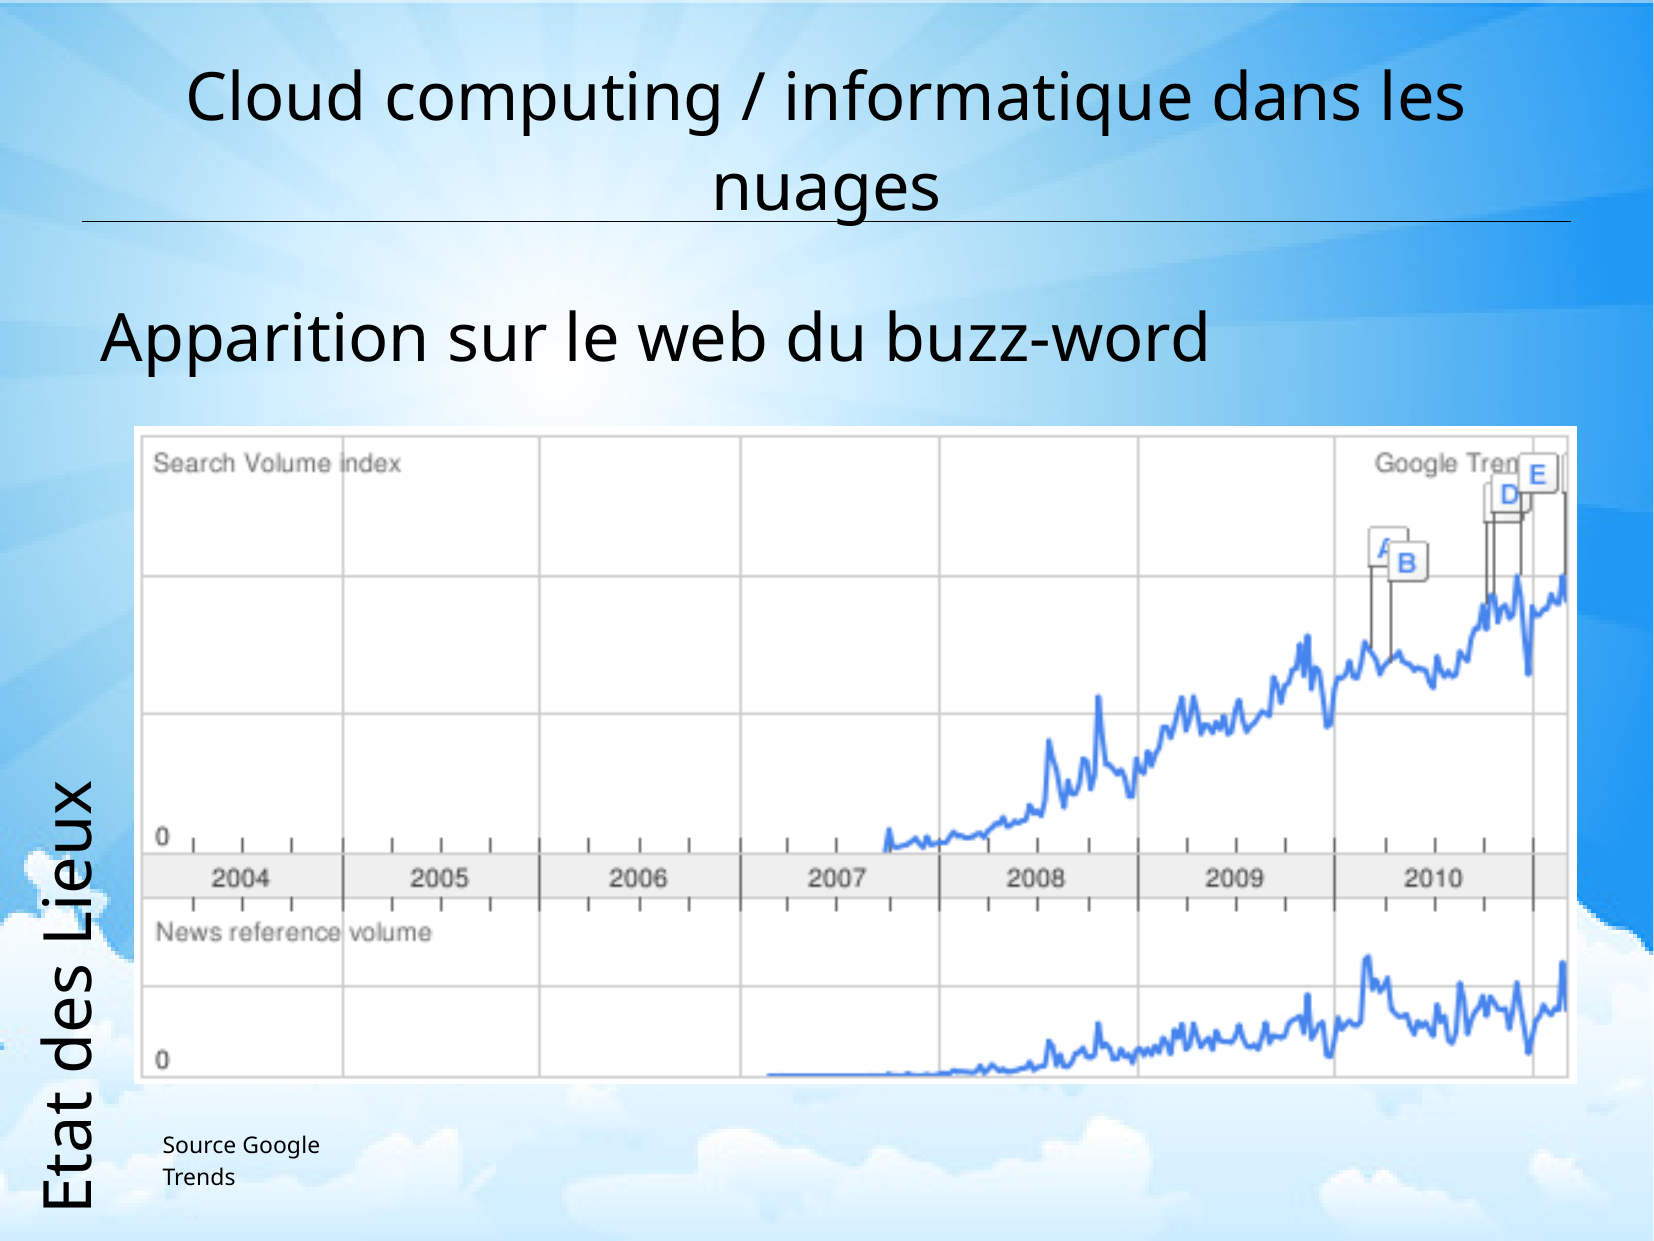

# Cloud computing / informatique dans les nuages
Apparition sur le web du buzz-word
Etat des Lieux
Source Google Trends